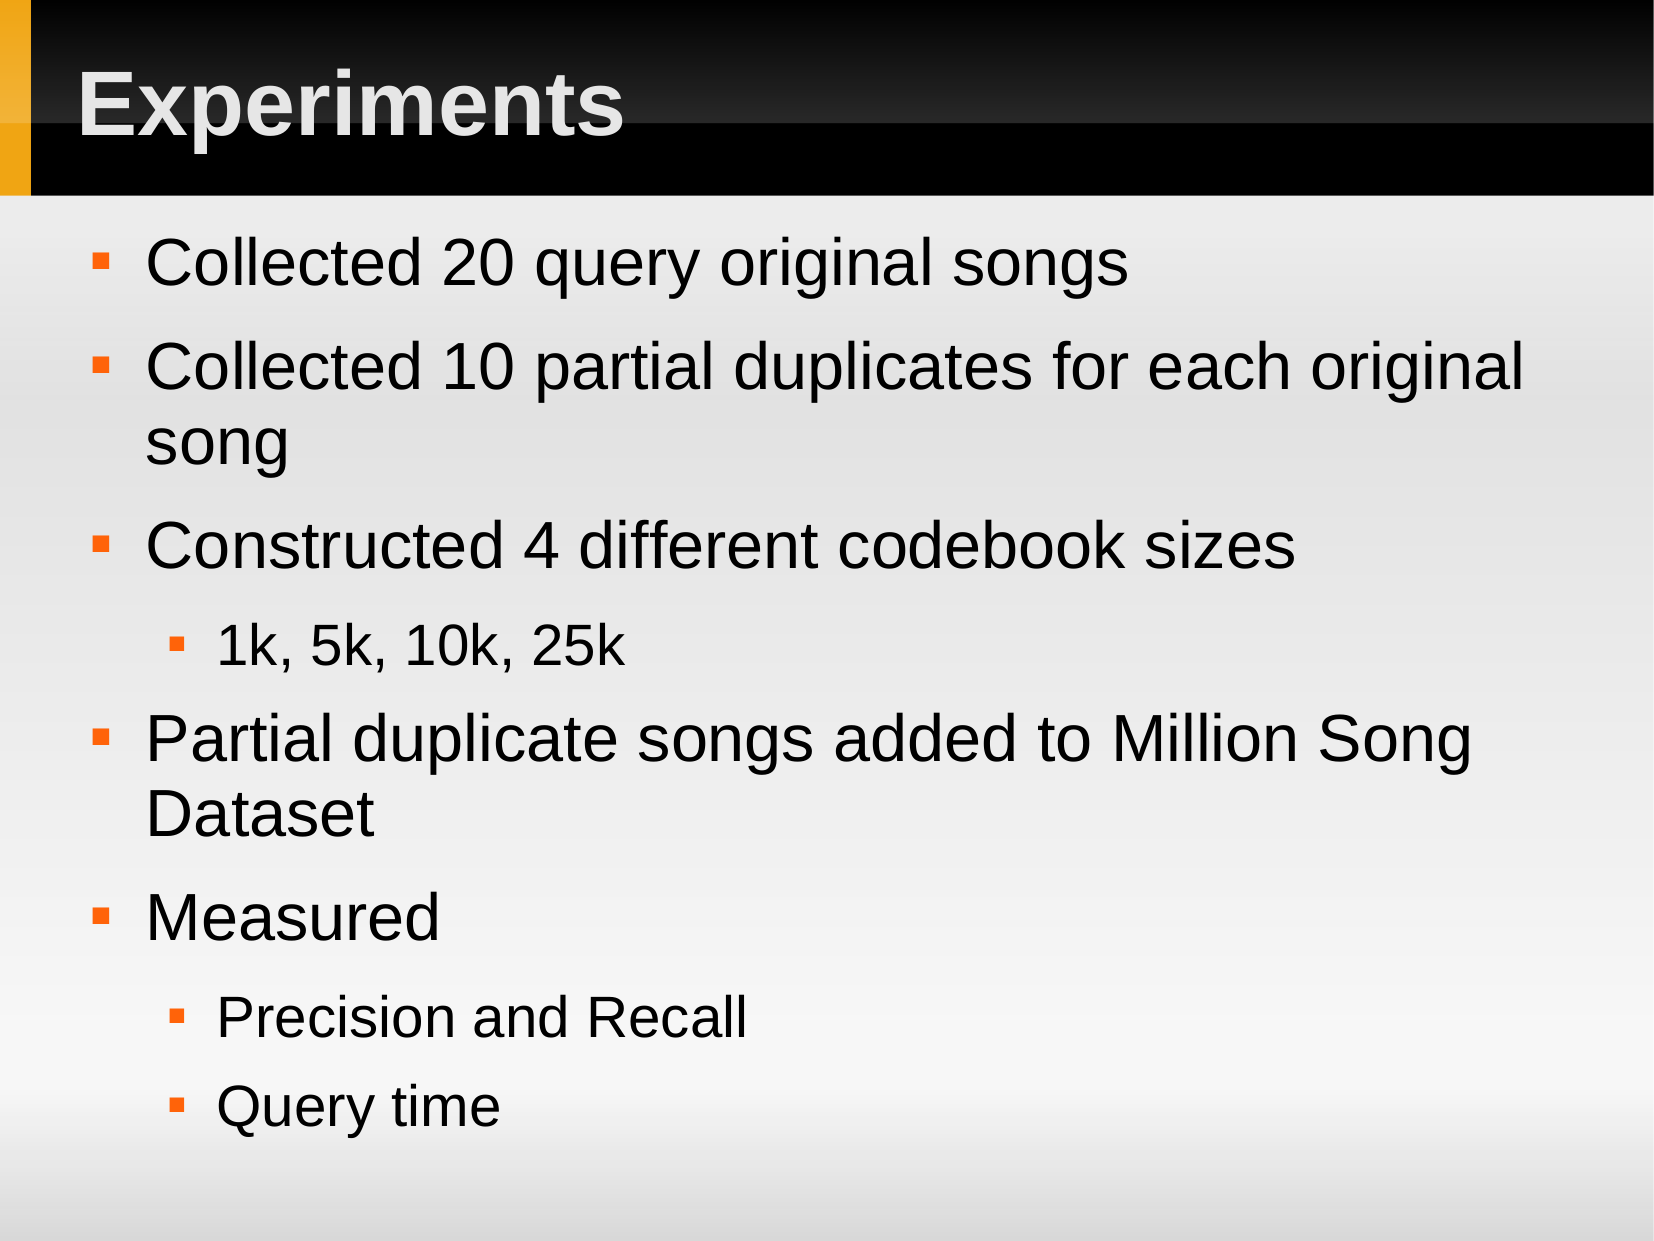

# Experiments
Collected 20 query original songs
Collected 10 partial duplicates for each original song
Constructed 4 different codebook sizes
1k, 5k, 10k, 25k
Partial duplicate songs added to Million Song Dataset
Measured
Precision and Recall
Query time